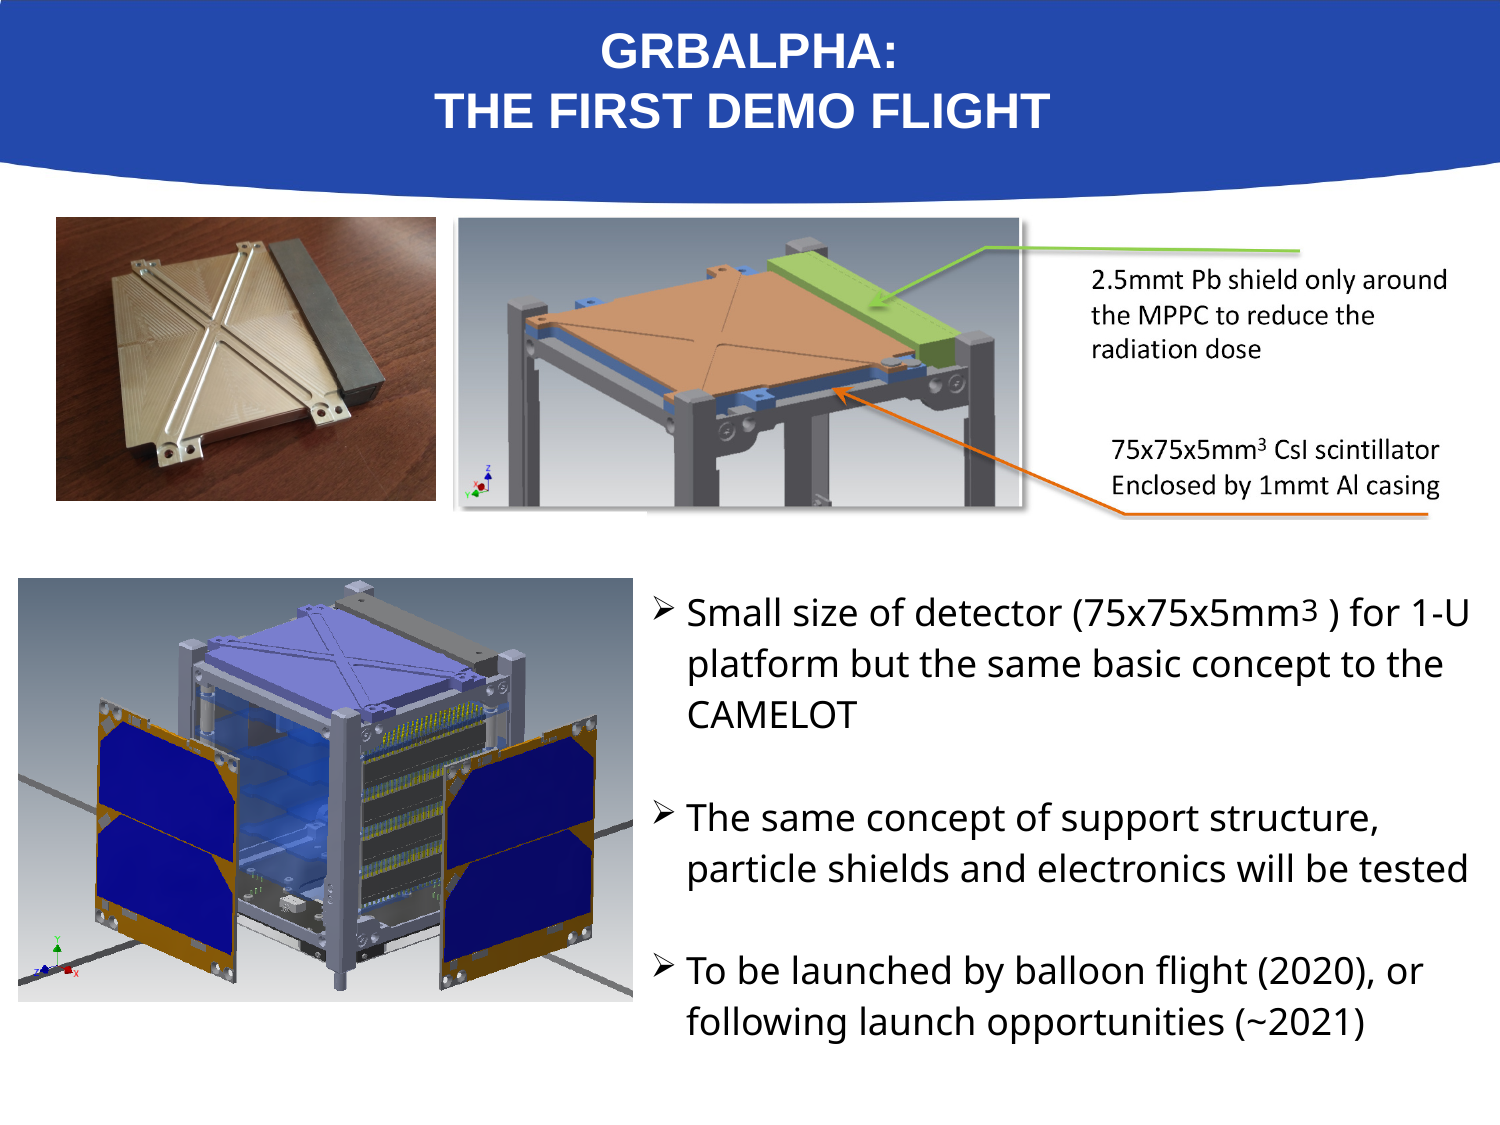

# grbAlpha: the first demo flight
Small size of detector (75x75x5mm3 ) for 1-U platform but the same basic concept to the CAMELOT
The same concept of support structure, particle shields and electronics will be tested
To be launched by balloon flight (2020), or following launch opportunities (~2021)